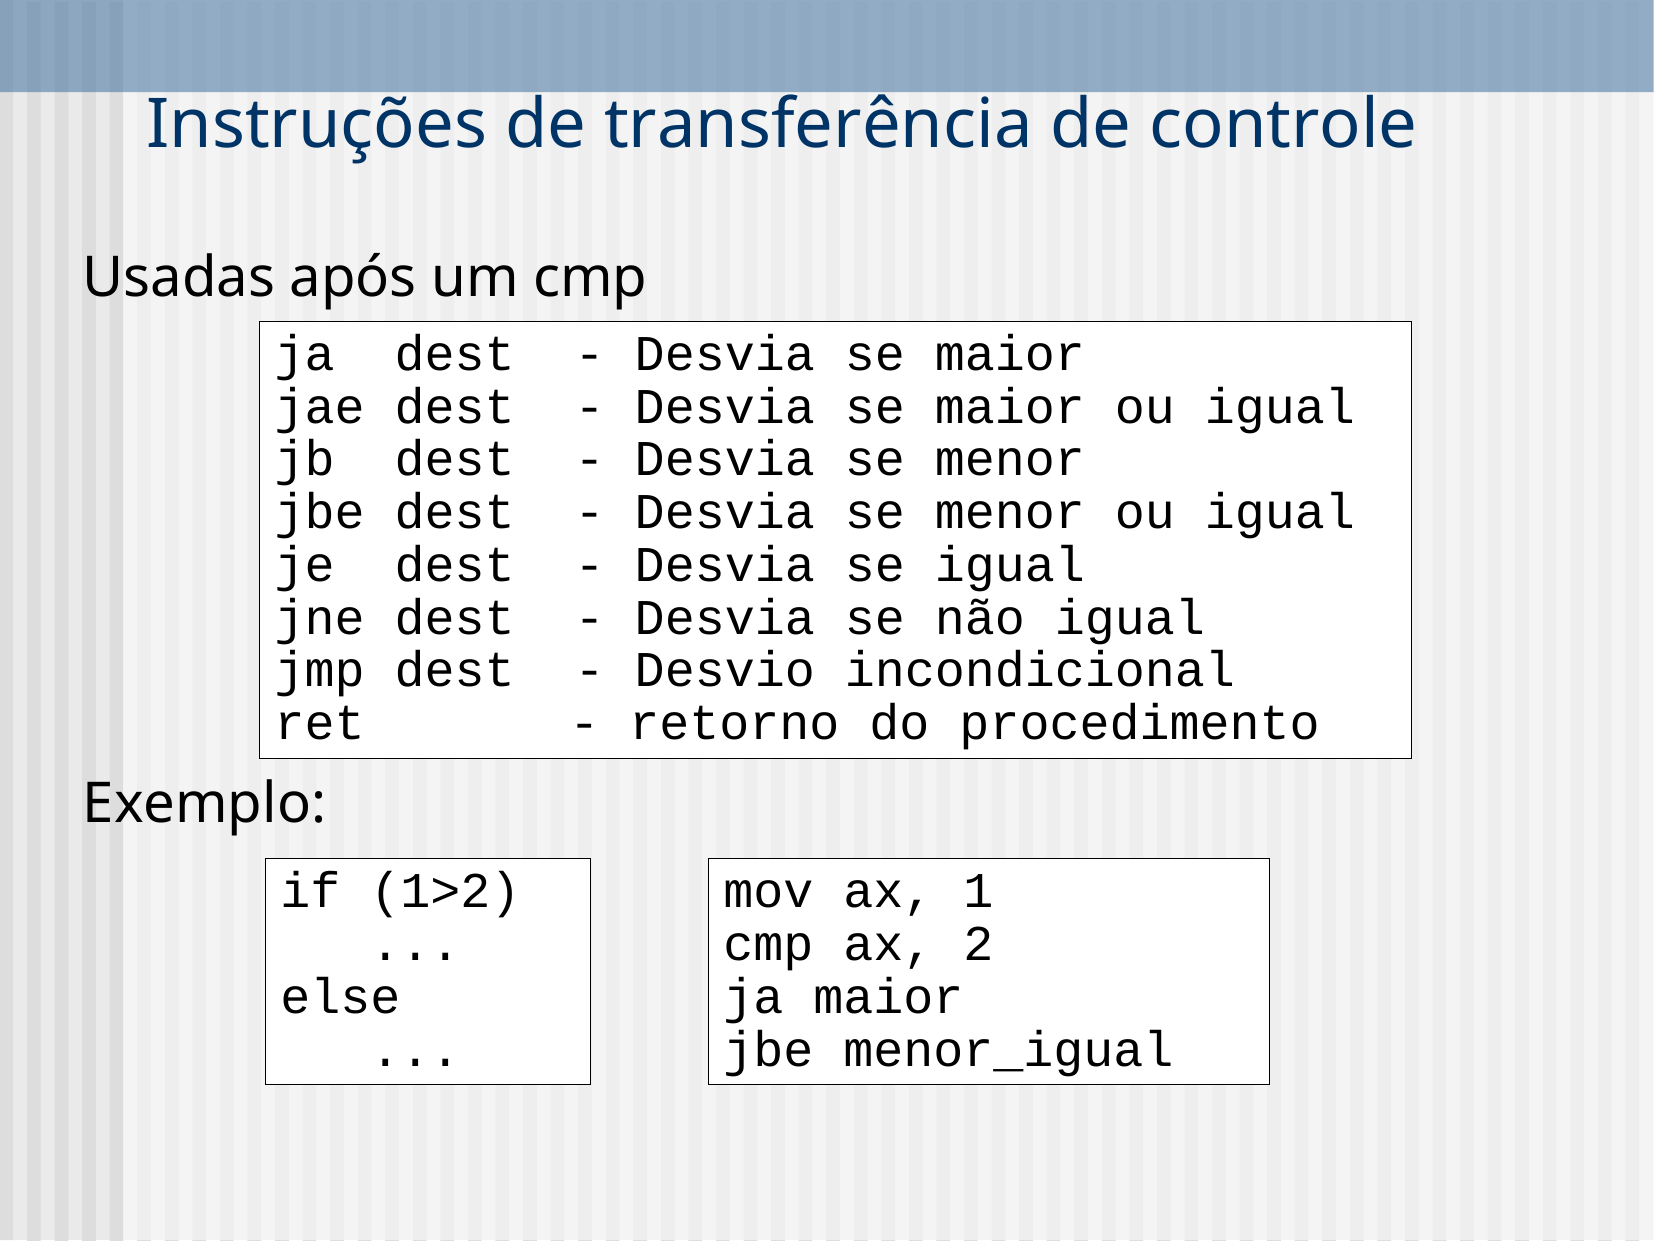

# Instruções de transferência de controle
Usadas após um cmp
ja dest - Desvia se maior
jae dest - Desvia se maior ou igual
jb dest - Desvia se menor
jbe dest - Desvia se menor ou igual
je dest - Desvia se igual
jne dest - Desvia se não igual
jmp dest - Desvio incondicional
ret			- retorno do procedimento
Exemplo:
if (1>2)
 ...
else
 ...
mov ax, 1
cmp ax, 2
ja maior
jbe menor_igual